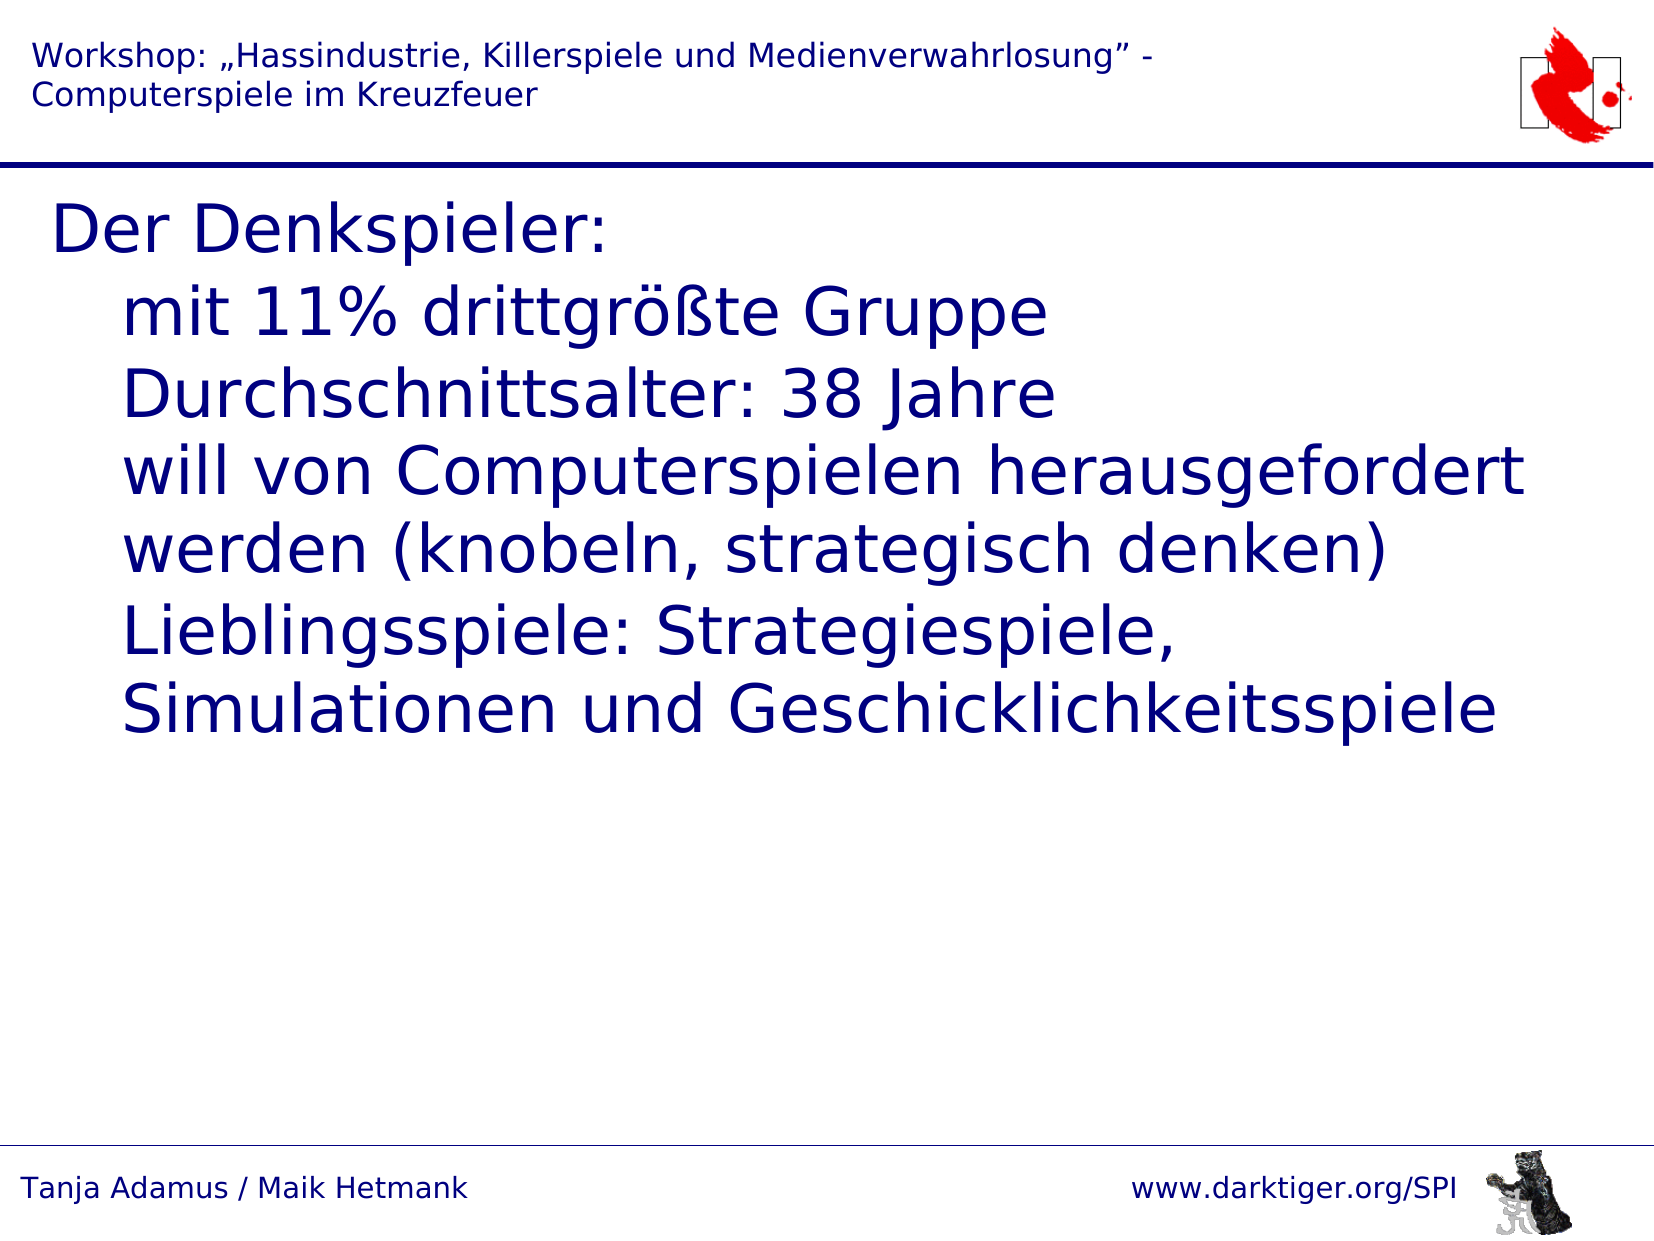

Workshop: „Hassindustrie, Killerspiele und Medienverwahrlosung” - Computerspiele im Kreuzfeuer
Der Denkspieler:
mit 11% drittgrößte Gruppe
Durchschnittsalter: 38 Jahre
will von Computerspielen herausgefordert werden (knobeln, strategisch denken)
Lieblingsspiele: Strategiespiele, Simulationen und Geschicklichkeitsspiele